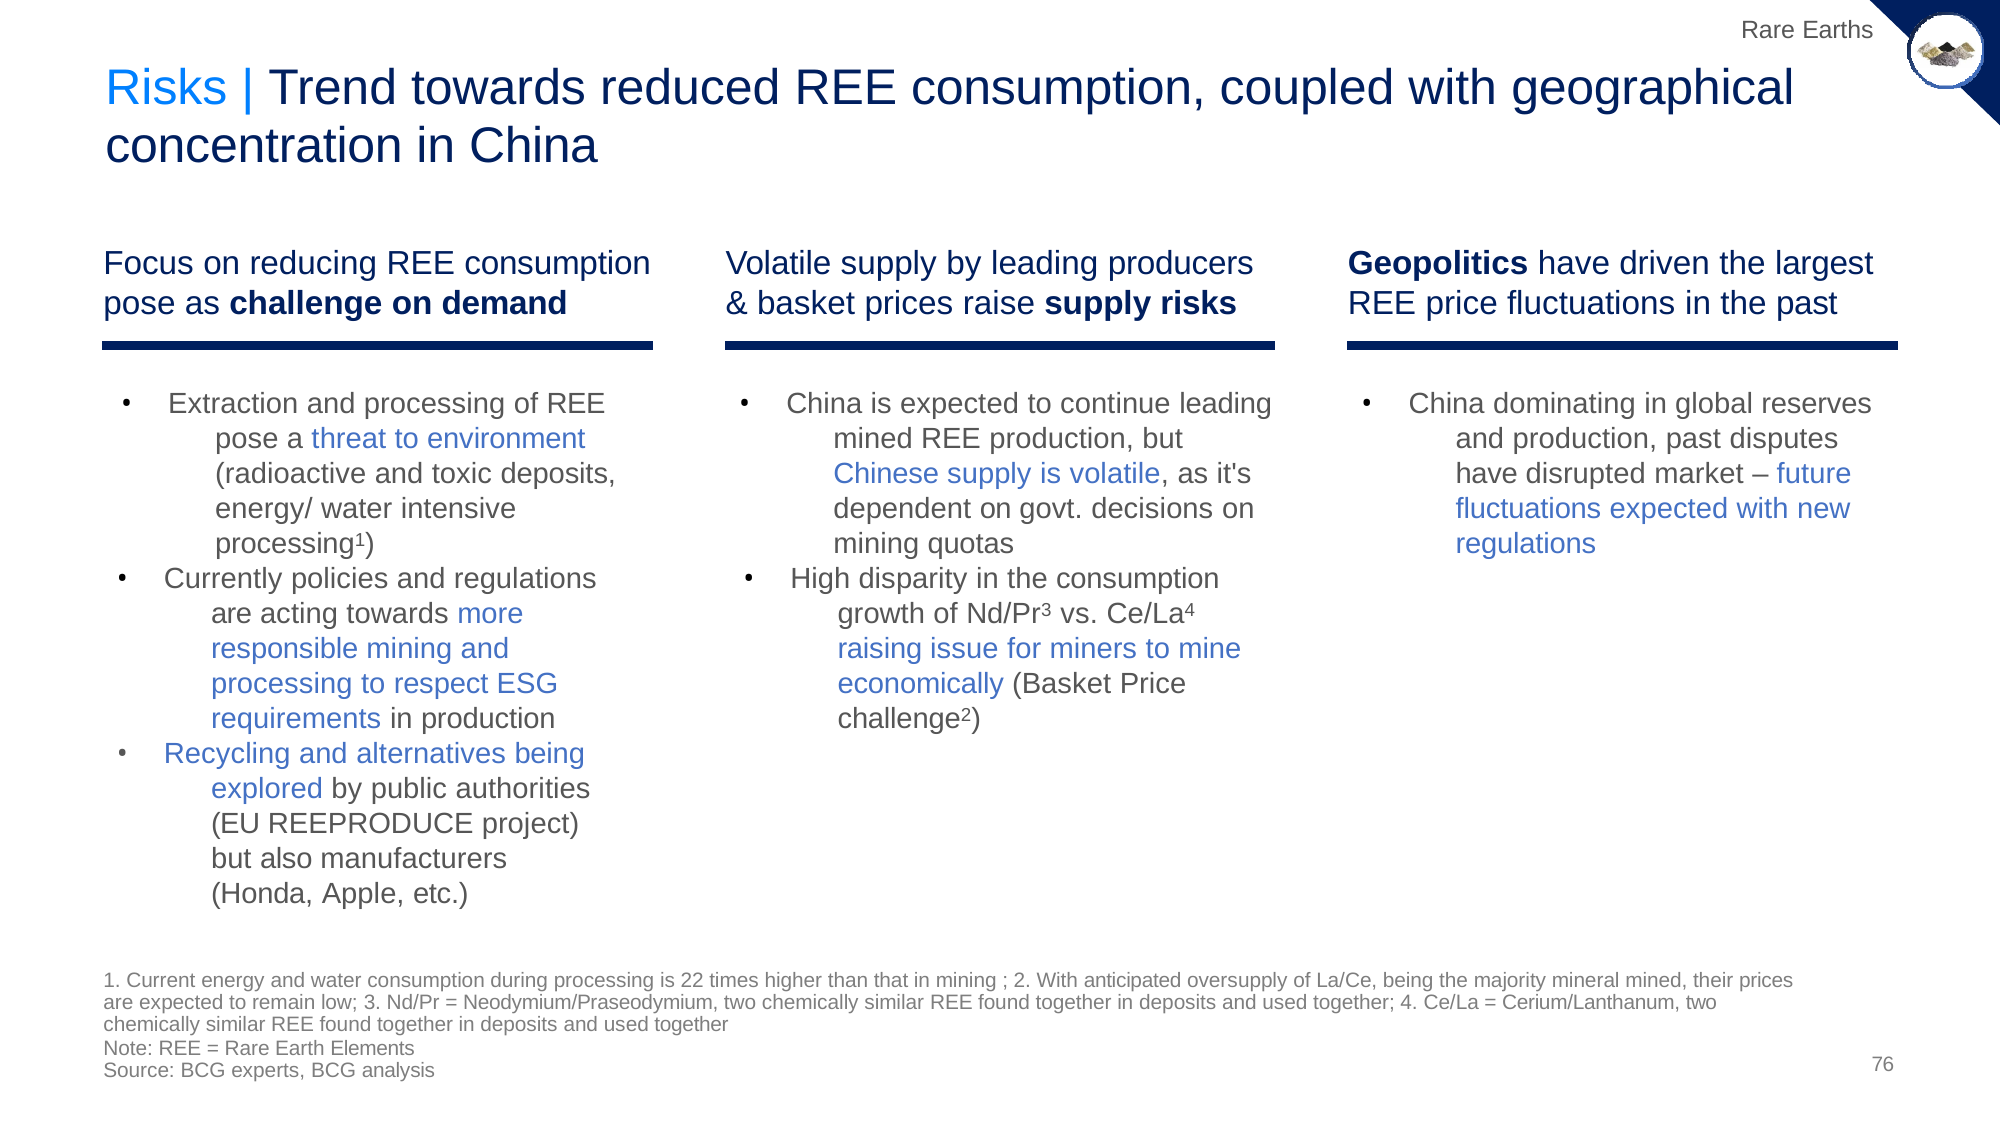

Rare Earths
# Risks | Trend towards reduced REE consumption, coupled with geographical
concentration in China
Focus on reducing REE consumption pose as challenge on demand
Volatile supply by leading producers & basket prices raise supply risks
Geopolitics have driven the largest REE price fluctuations in the past
Extraction and processing of REE pose a threat to environment (radioactive and toxic deposits, energy/ water intensive processing1)
China is expected to continue leading mined REE production, but Chinese supply is volatile, as it's dependent on govt. decisions on mining quotas
China dominating in global reserves and production, past disputes have disrupted market – future fluctuations expected with new regulations
Currently policies and regulations are acting towards more responsible mining and processing to respect ESG requirements in production
High disparity in the consumption growth of Nd/Pr3 vs. Ce/La4 raising issue for miners to mine economically (Basket Price challenge2)
Recycling and alternatives being explored by public authorities (EU REEPRODUCE project) but also manufacturers (Honda, Apple, etc.)
1. Current energy and water consumption during processing is 22 times higher than that in mining ; 2. With anticipated oversupply of La/Ce, being the majority mineral mined, their prices are expected to remain low; 3. Nd/Pr = Neodymium/Praseodymium, two chemically similar REE found together in deposits and used together; 4. Ce/La = Cerium/Lanthanum, two chemically similar REE found together in deposits and used together
Note: REE = Rare Earth Elements Source: BCG experts, BCG analysis
76